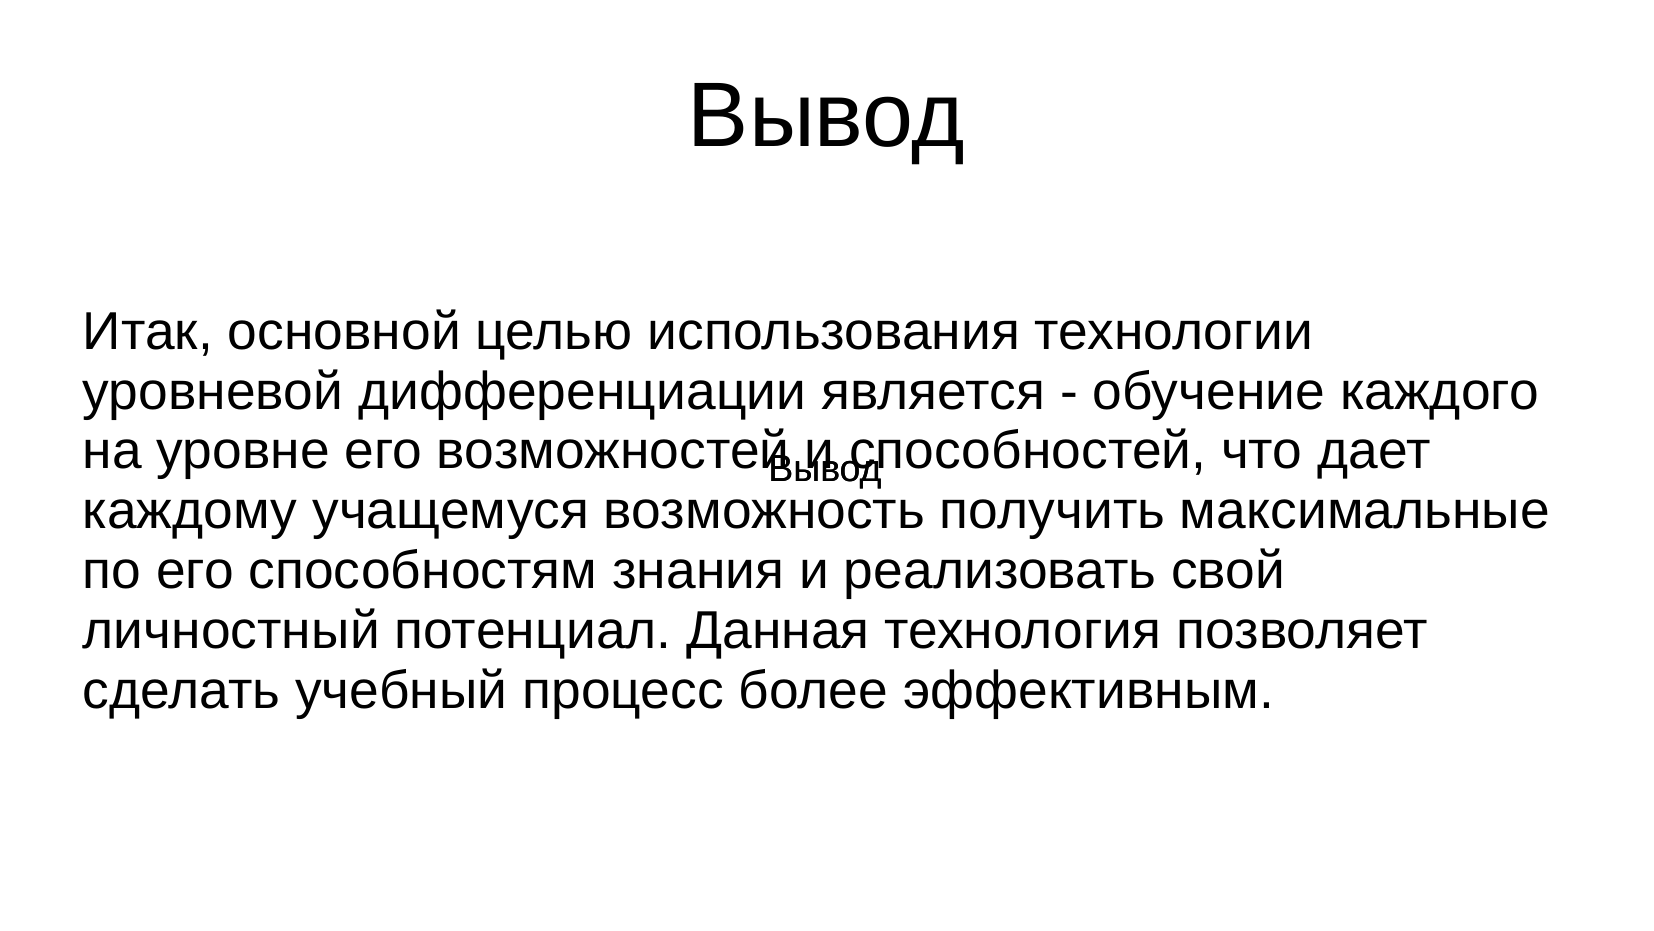

# Вывод
Итак, основной целью использования технологии уровневой дифференциации является - обучение каждого на уровне его возможностей и способностей, что дает каждому учащемуся возможность получить максимальные по его способностям знания и реализовать свой личностный потенциал. Данная технология позволяет сделать учебный процесс более эффективным.
Вывод
Вывод